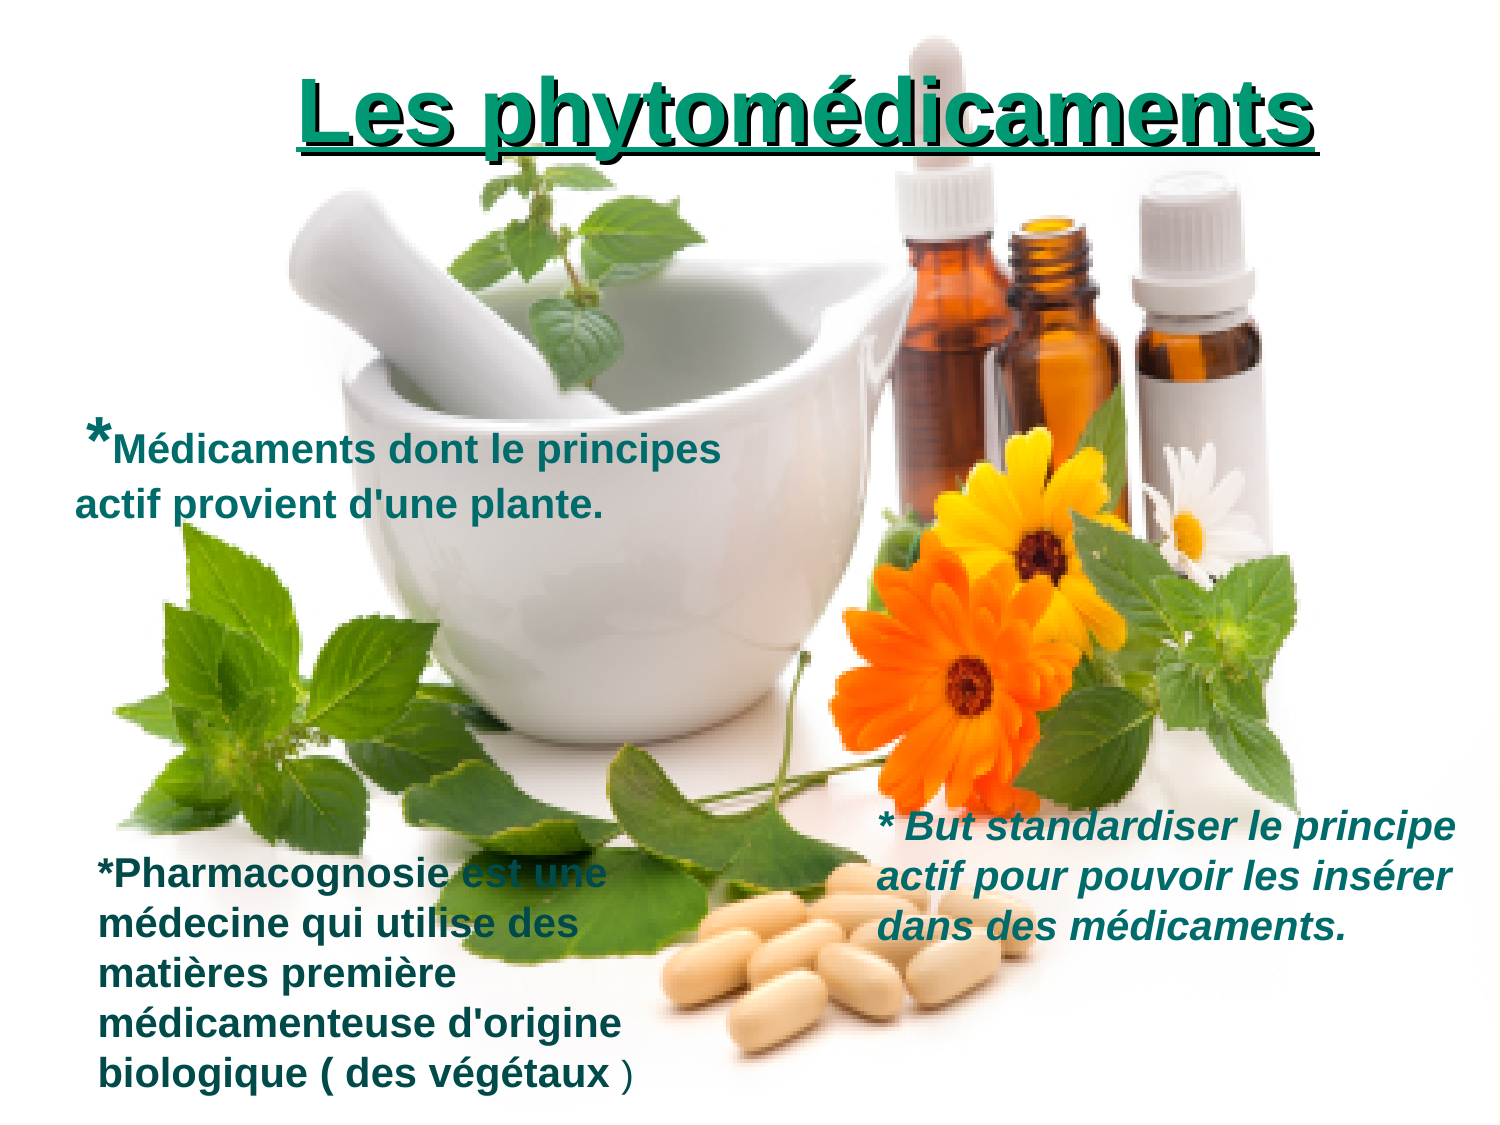

Les phytomédicaments
 *Médicaments dont le principes actif provient d'une plante.
* But standardiser le principe actif pour pouvoir les insérer dans des médicaments.
*Pharmacognosie est une médecine qui utilise des matières première médicamenteuse d'origine biologique ( des végétaux )